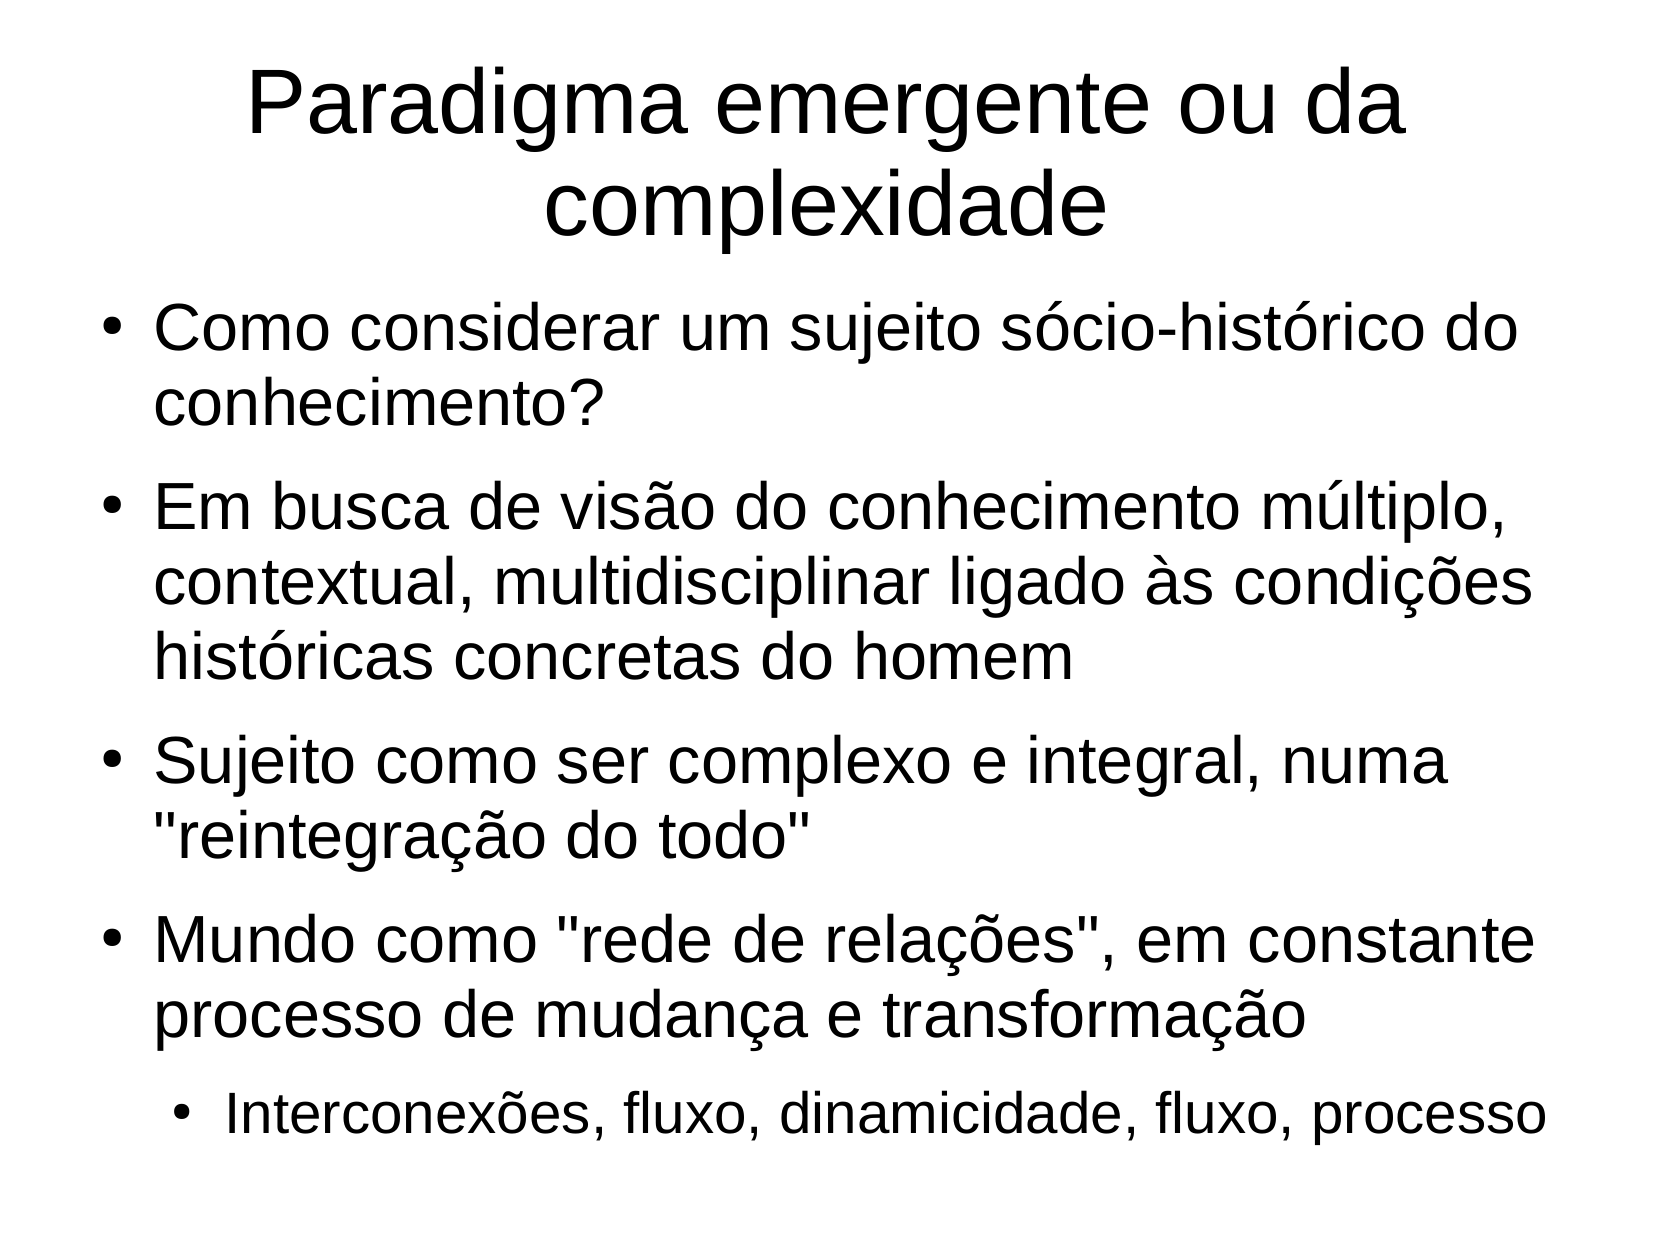

# Paradigma emergente ou da complexidade
Como considerar um sujeito sócio-histórico do conhecimento?
Em busca de visão do conhecimento múltiplo, contextual, multidisciplinar ligado às condições históricas concretas do homem
Sujeito como ser complexo e integral, numa "reintegração do todo"
Mundo como "rede de relações", em constante processo de mudança e transformação
Interconexões, fluxo, dinamicidade, fluxo, processo